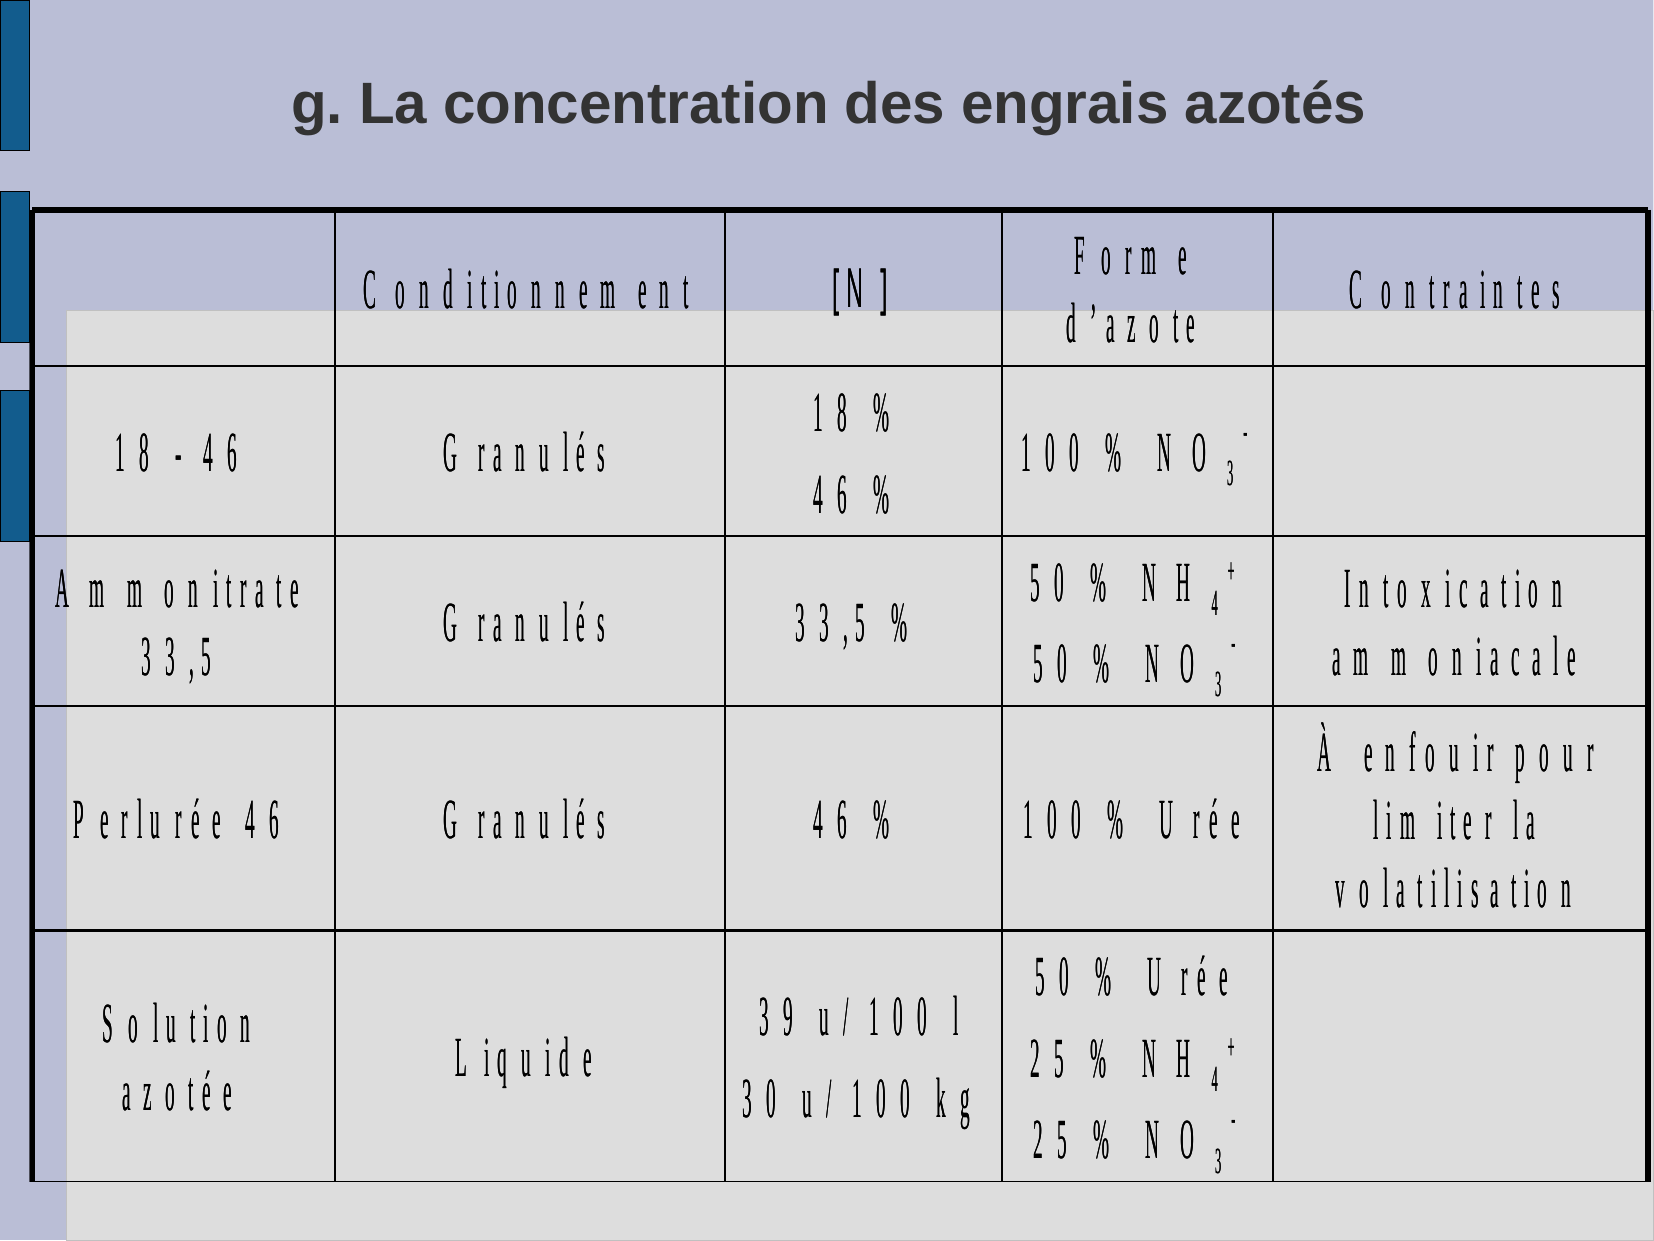

# g. La concentration des engrais azotés